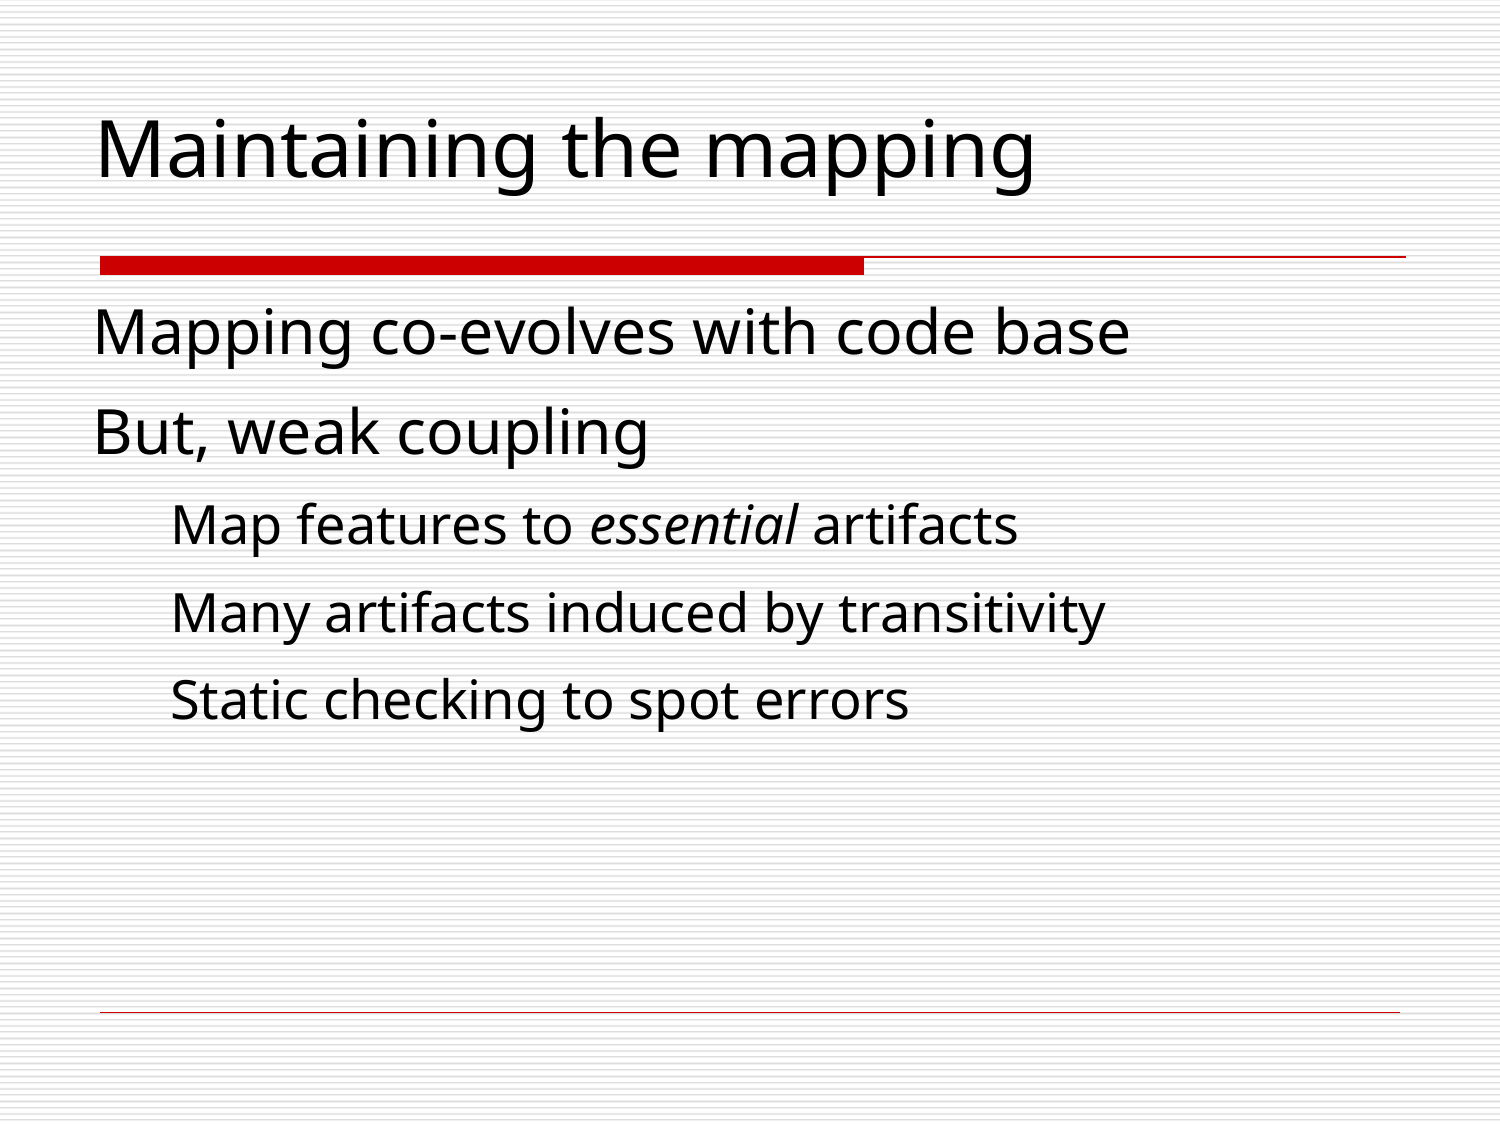

# Maintaining the mapping
Mapping co-evolves with code base
But, weak coupling
Map features to essential artifacts
Many artifacts induced by transitivity
Static checking to spot errors